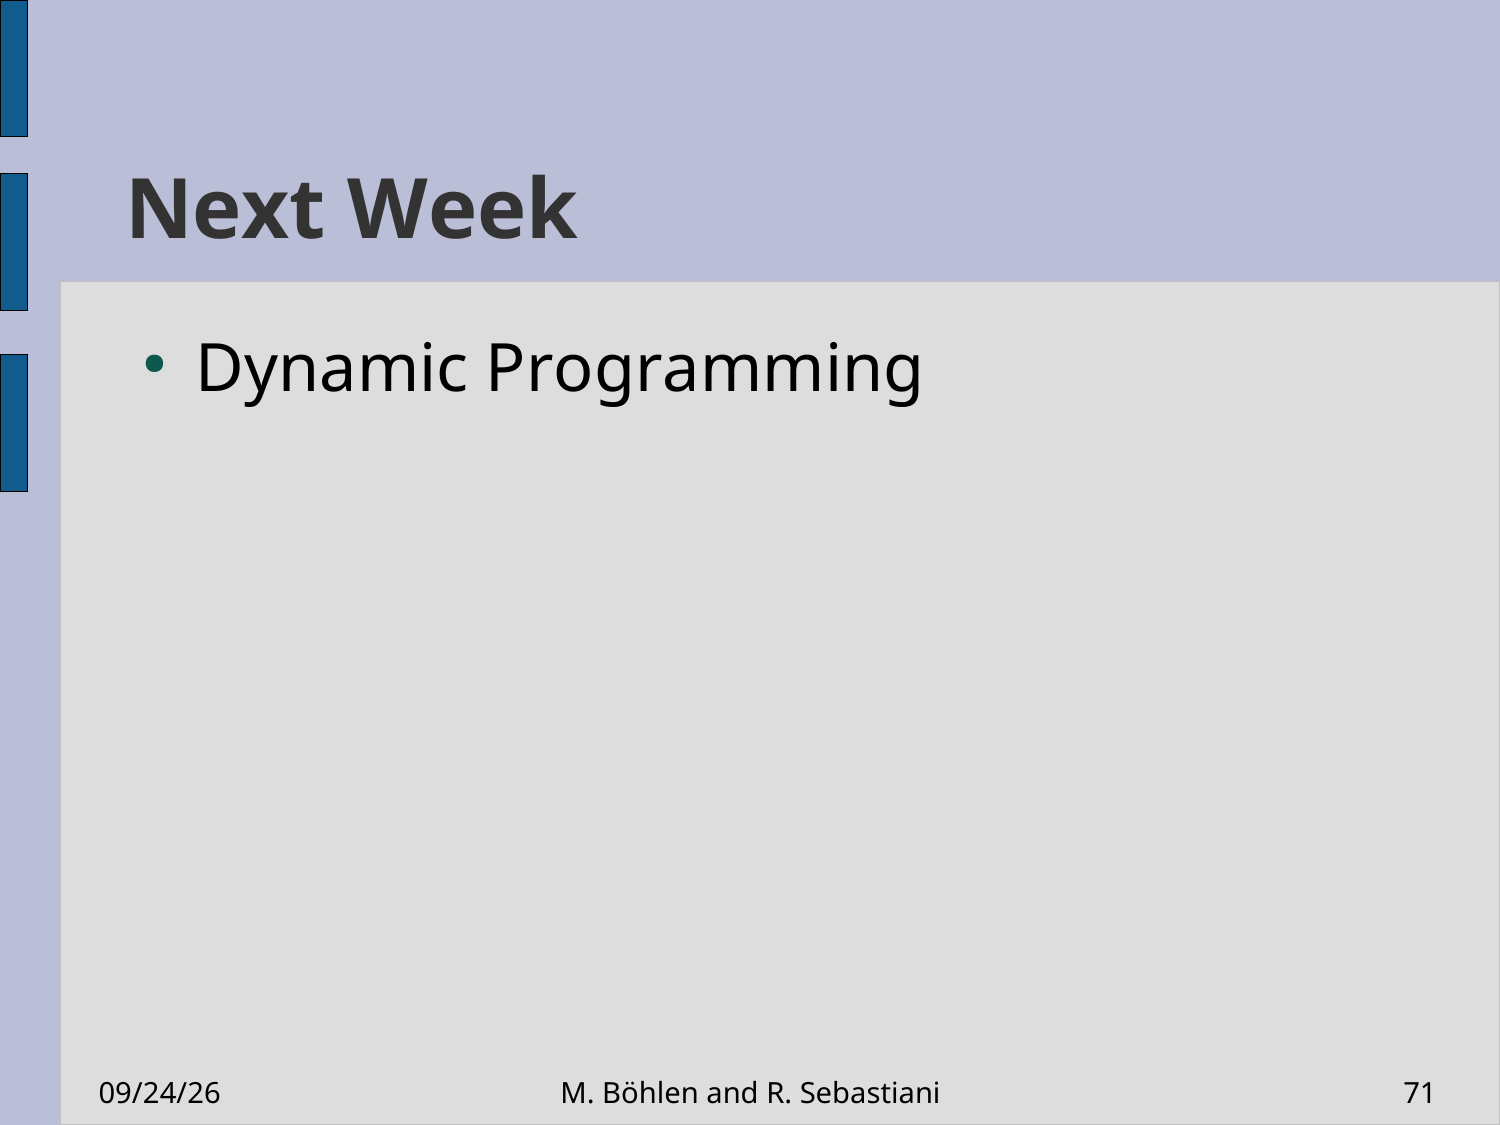

# Next Week
Dynamic Programming
M. Böhlen and R. Sebastiani
71